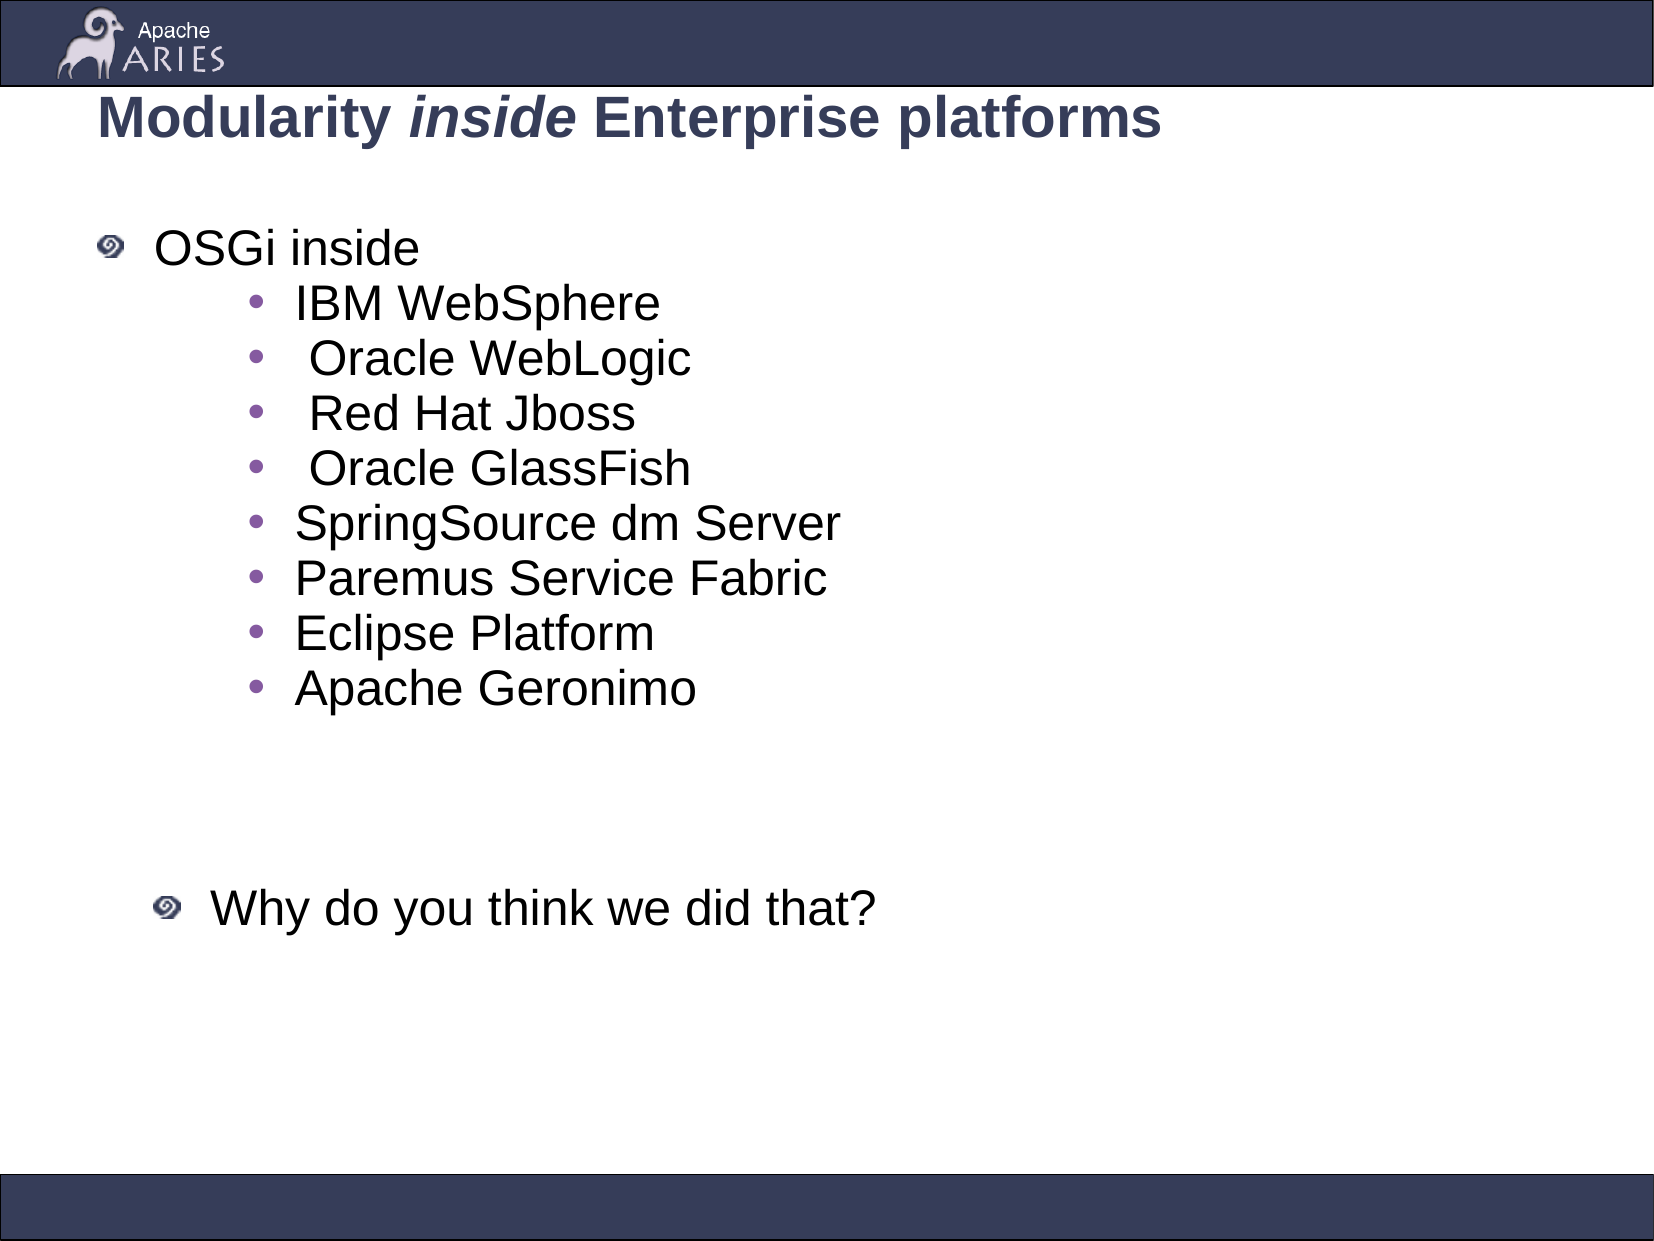

# Modularity inside Enterprise platforms
OSGi inside
IBM WebSphere
 Oracle WebLogic
 Red Hat Jboss
 Oracle GlassFish
SpringSource dm Server
Paremus Service Fabric
Eclipse Platform
Apache Geronimo
Why do you think we did that?
March12, 2010
QCon London 2010 Ian Robinson
18